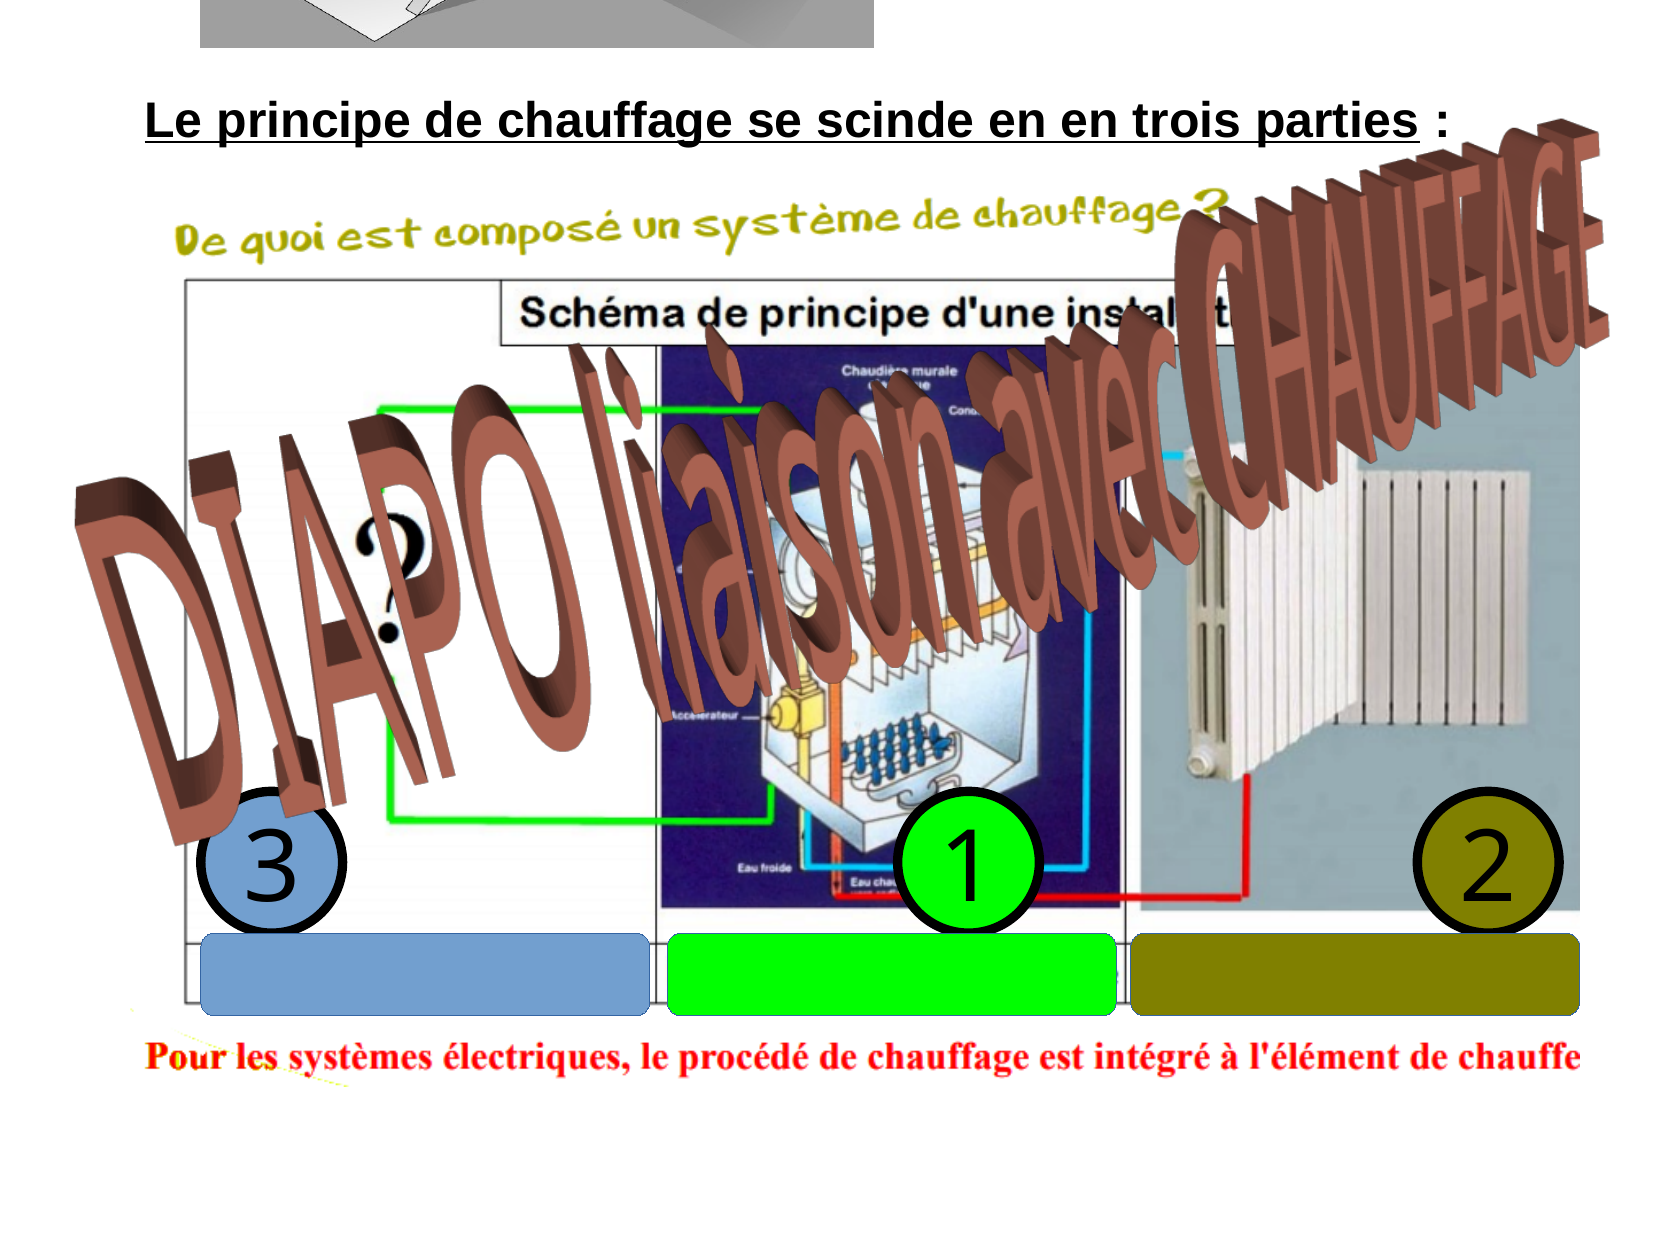

Le principe de chauffage se scinde en en trois parties :
DIAPO liaison avec CHAUFFAGE
3
1
2